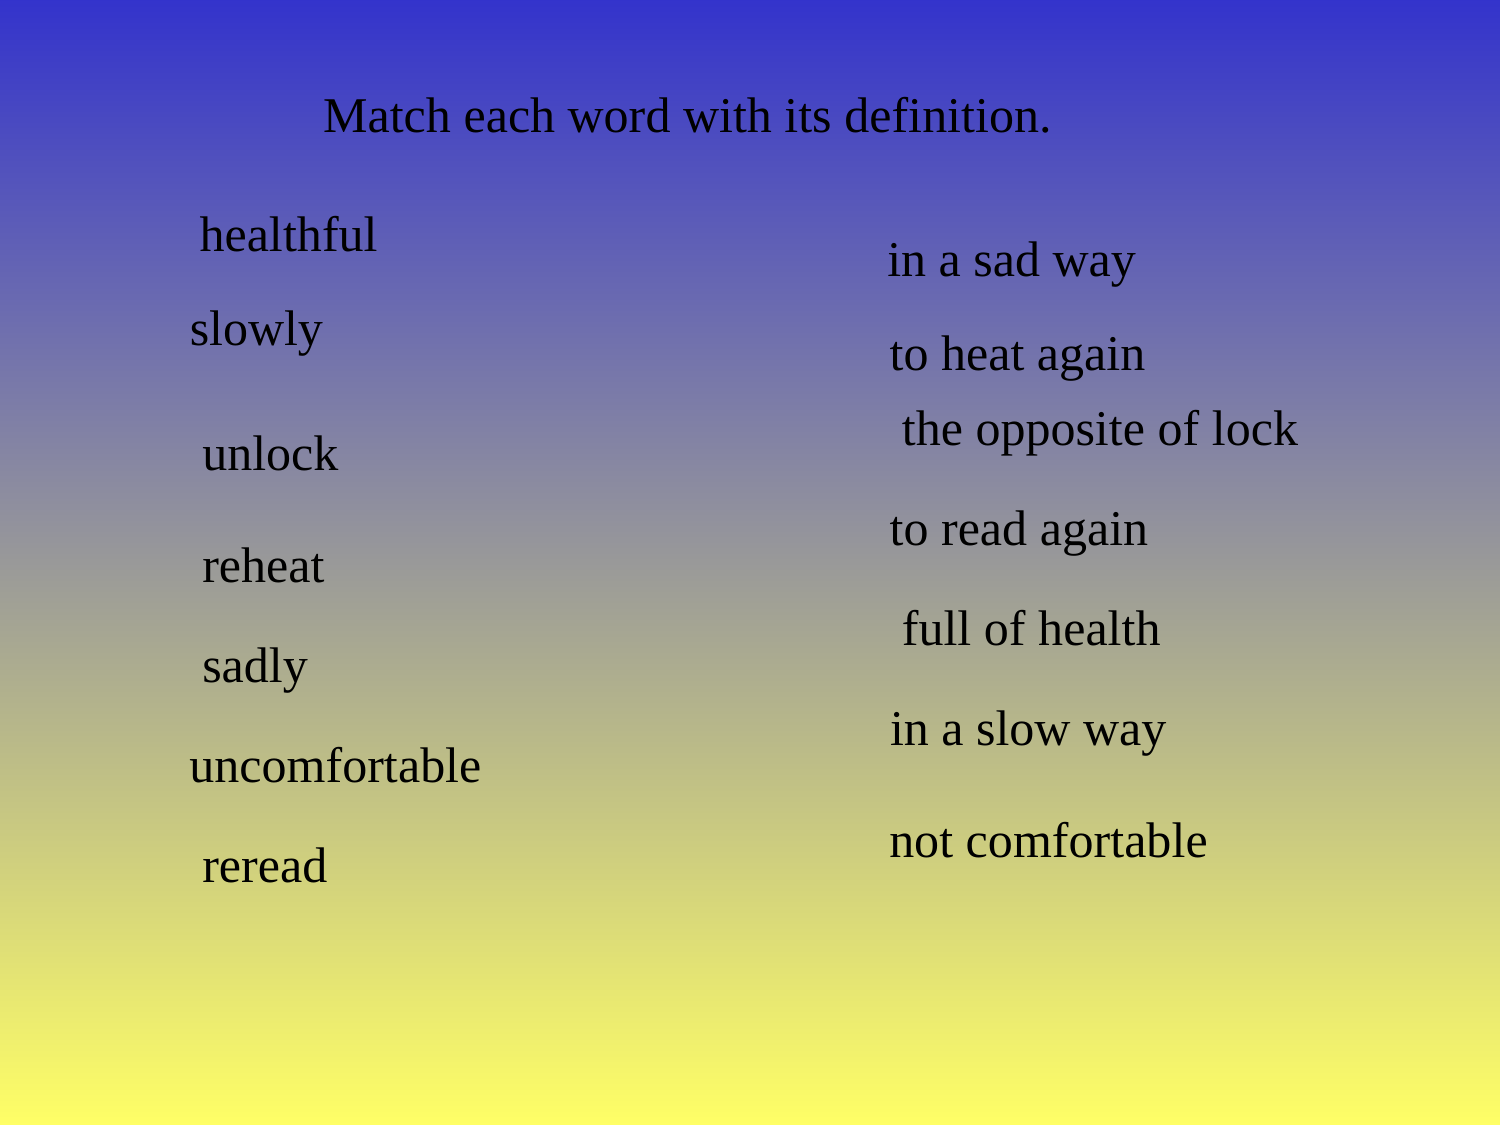

Match each word with its definition.
healthful
in a sad way
slowly
to heat again
the opposite of lock
unlock
to read again
reheat
full of health
sadly
in a slow way
uncomfortable
not comfortable
reread